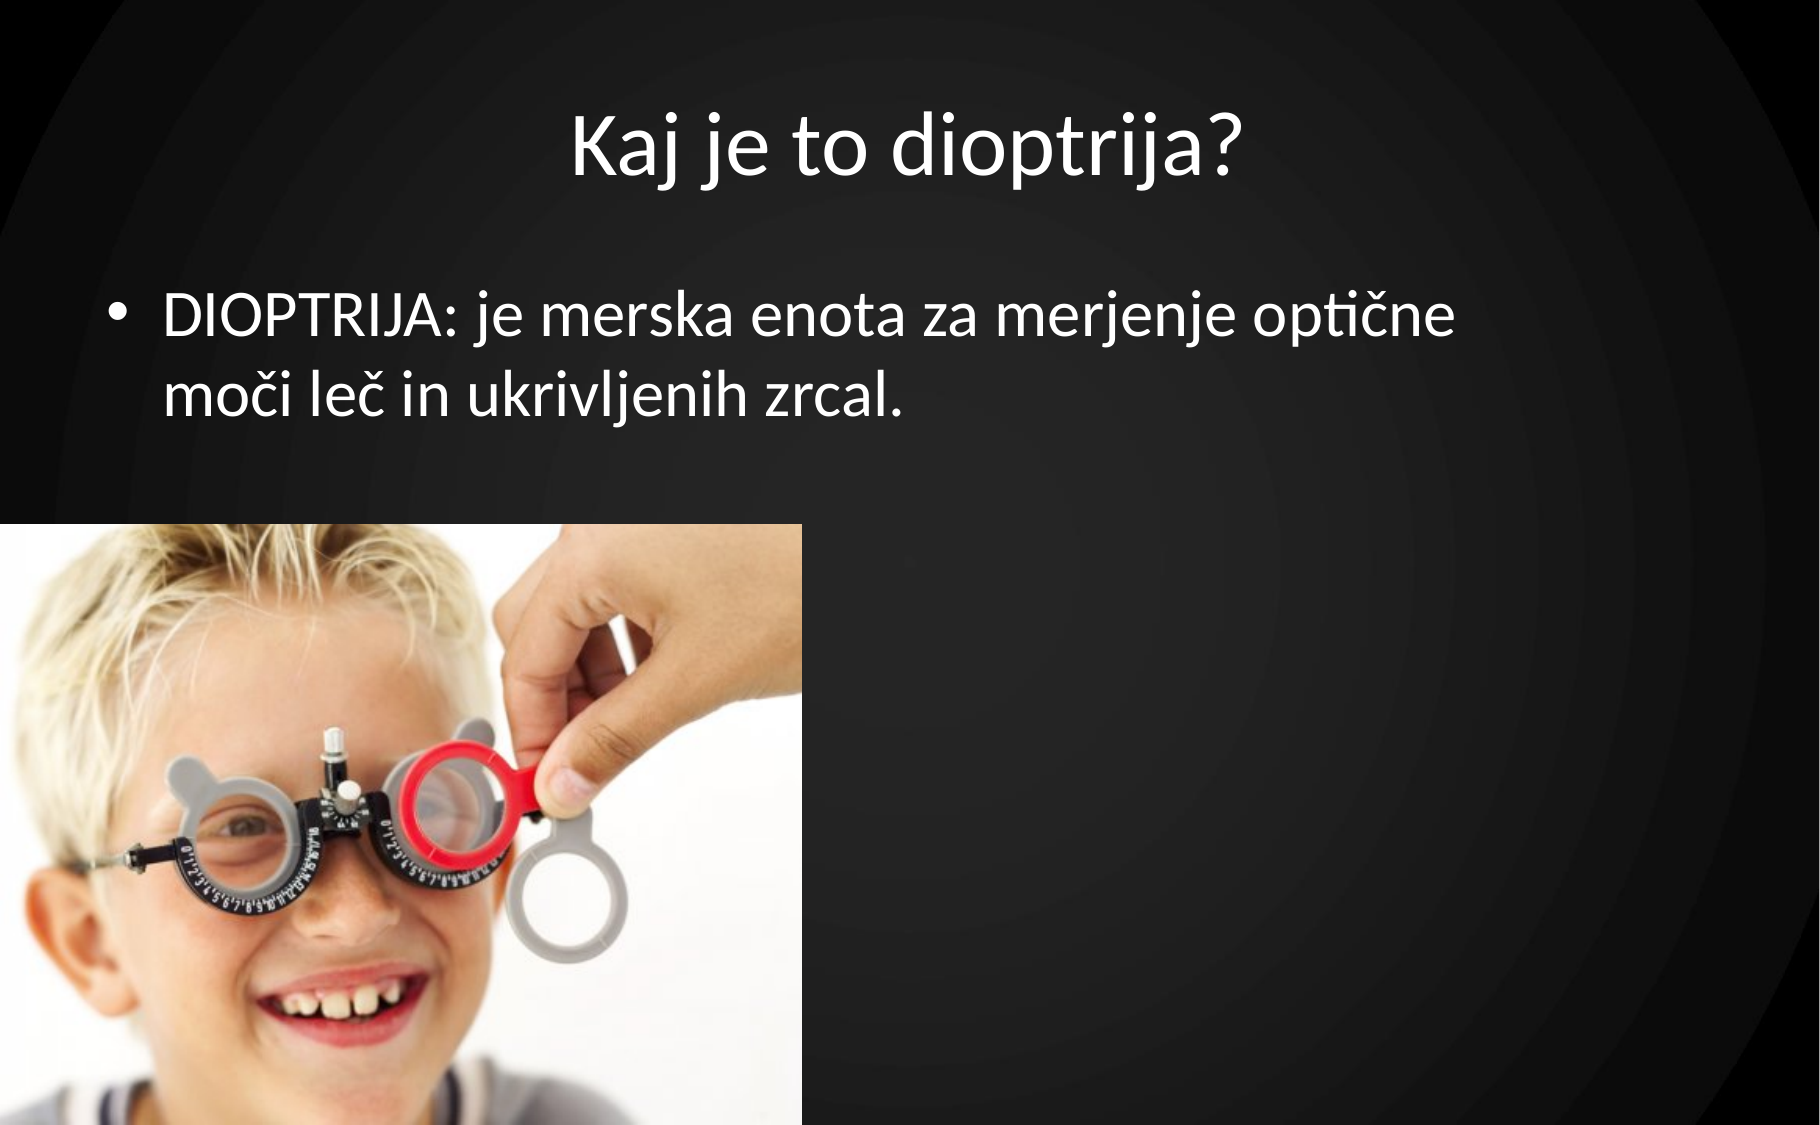

# Kaj je to dioptrija?
DIOPTRIJA: je merska enota za merjenje optične moči leč in ukrivljenih zrcal.